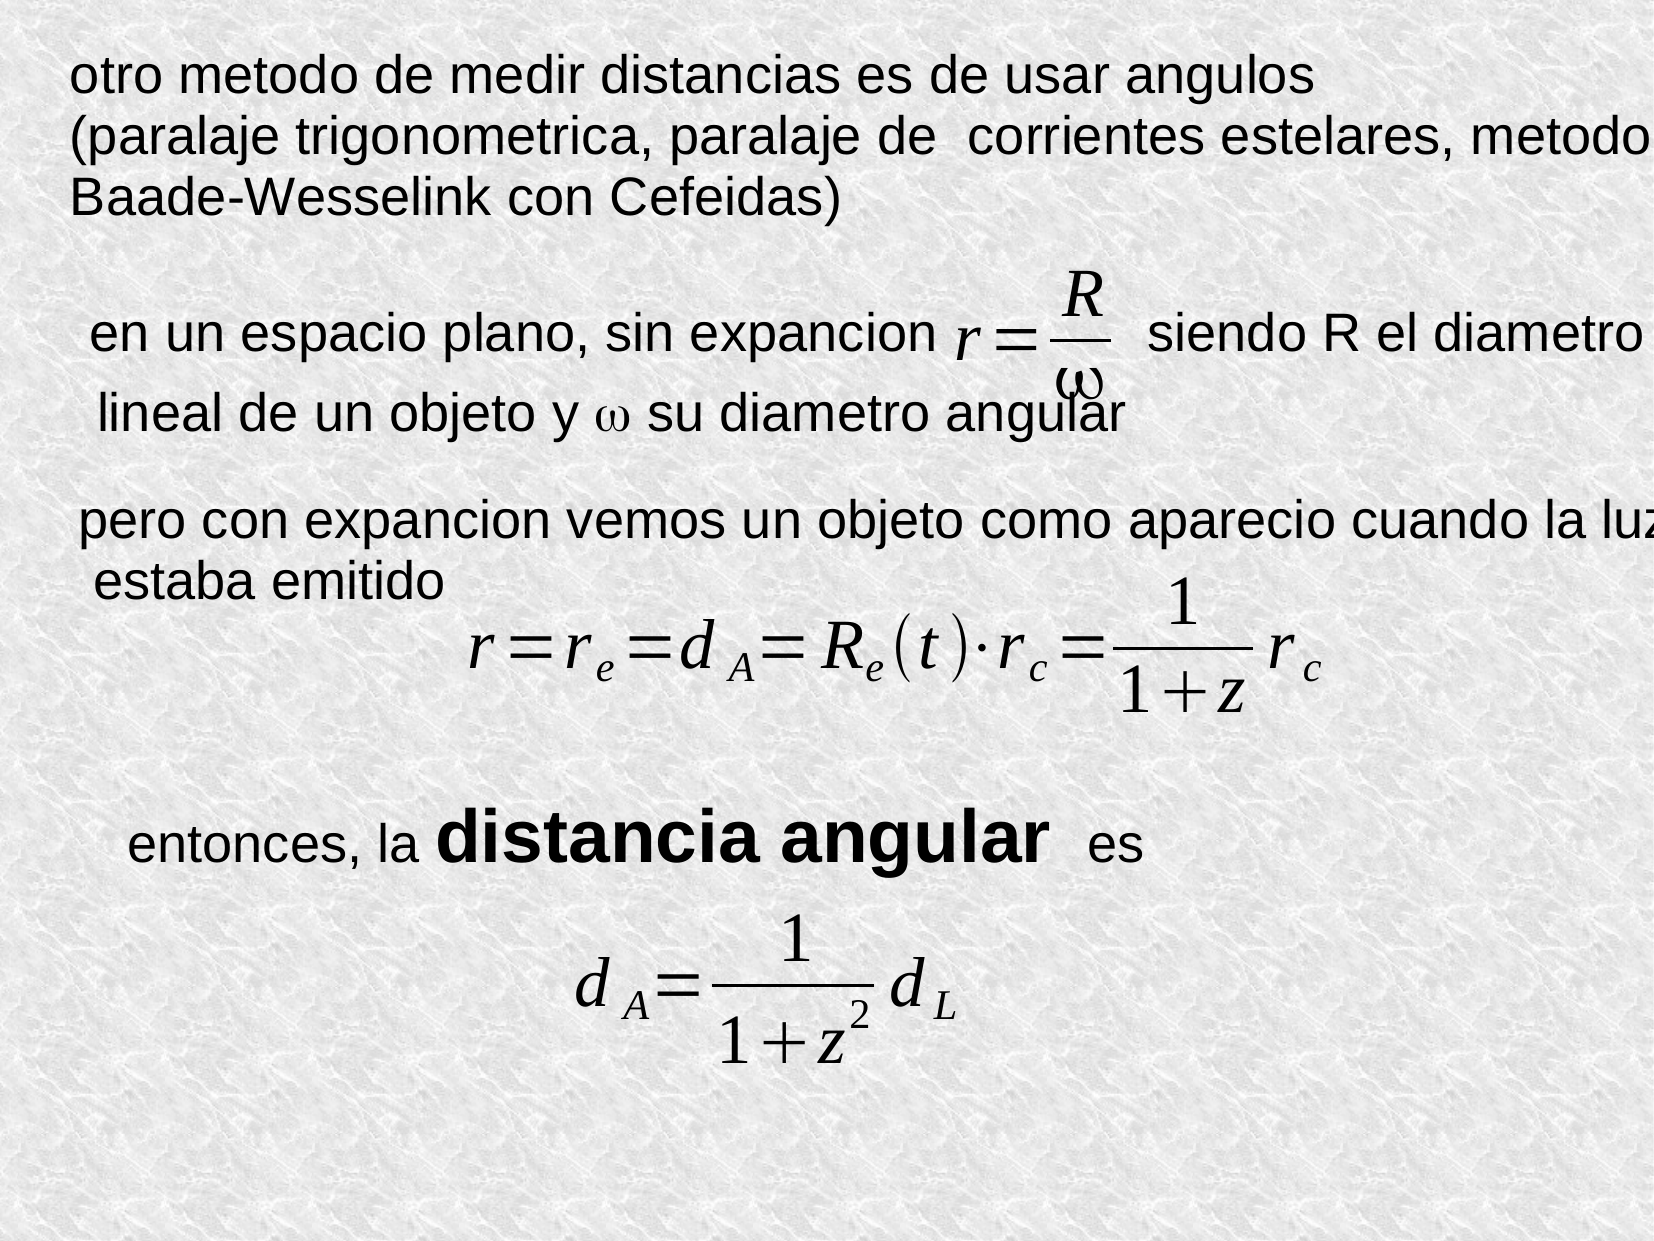

otro metodo de medir distancias es de usar angulos
(paralaje trigonometrica, paralaje de corrientes estelares, metodo
Baade-Wesselink con Cefeidas)
en un espacio plano, sin expancion
siendo R el diametro
lineal de un objeto y  su diametro angular
pero con expancion vemos un objeto como aparecio cuando la luz
 estaba emitido
entonces, la distancia angular es